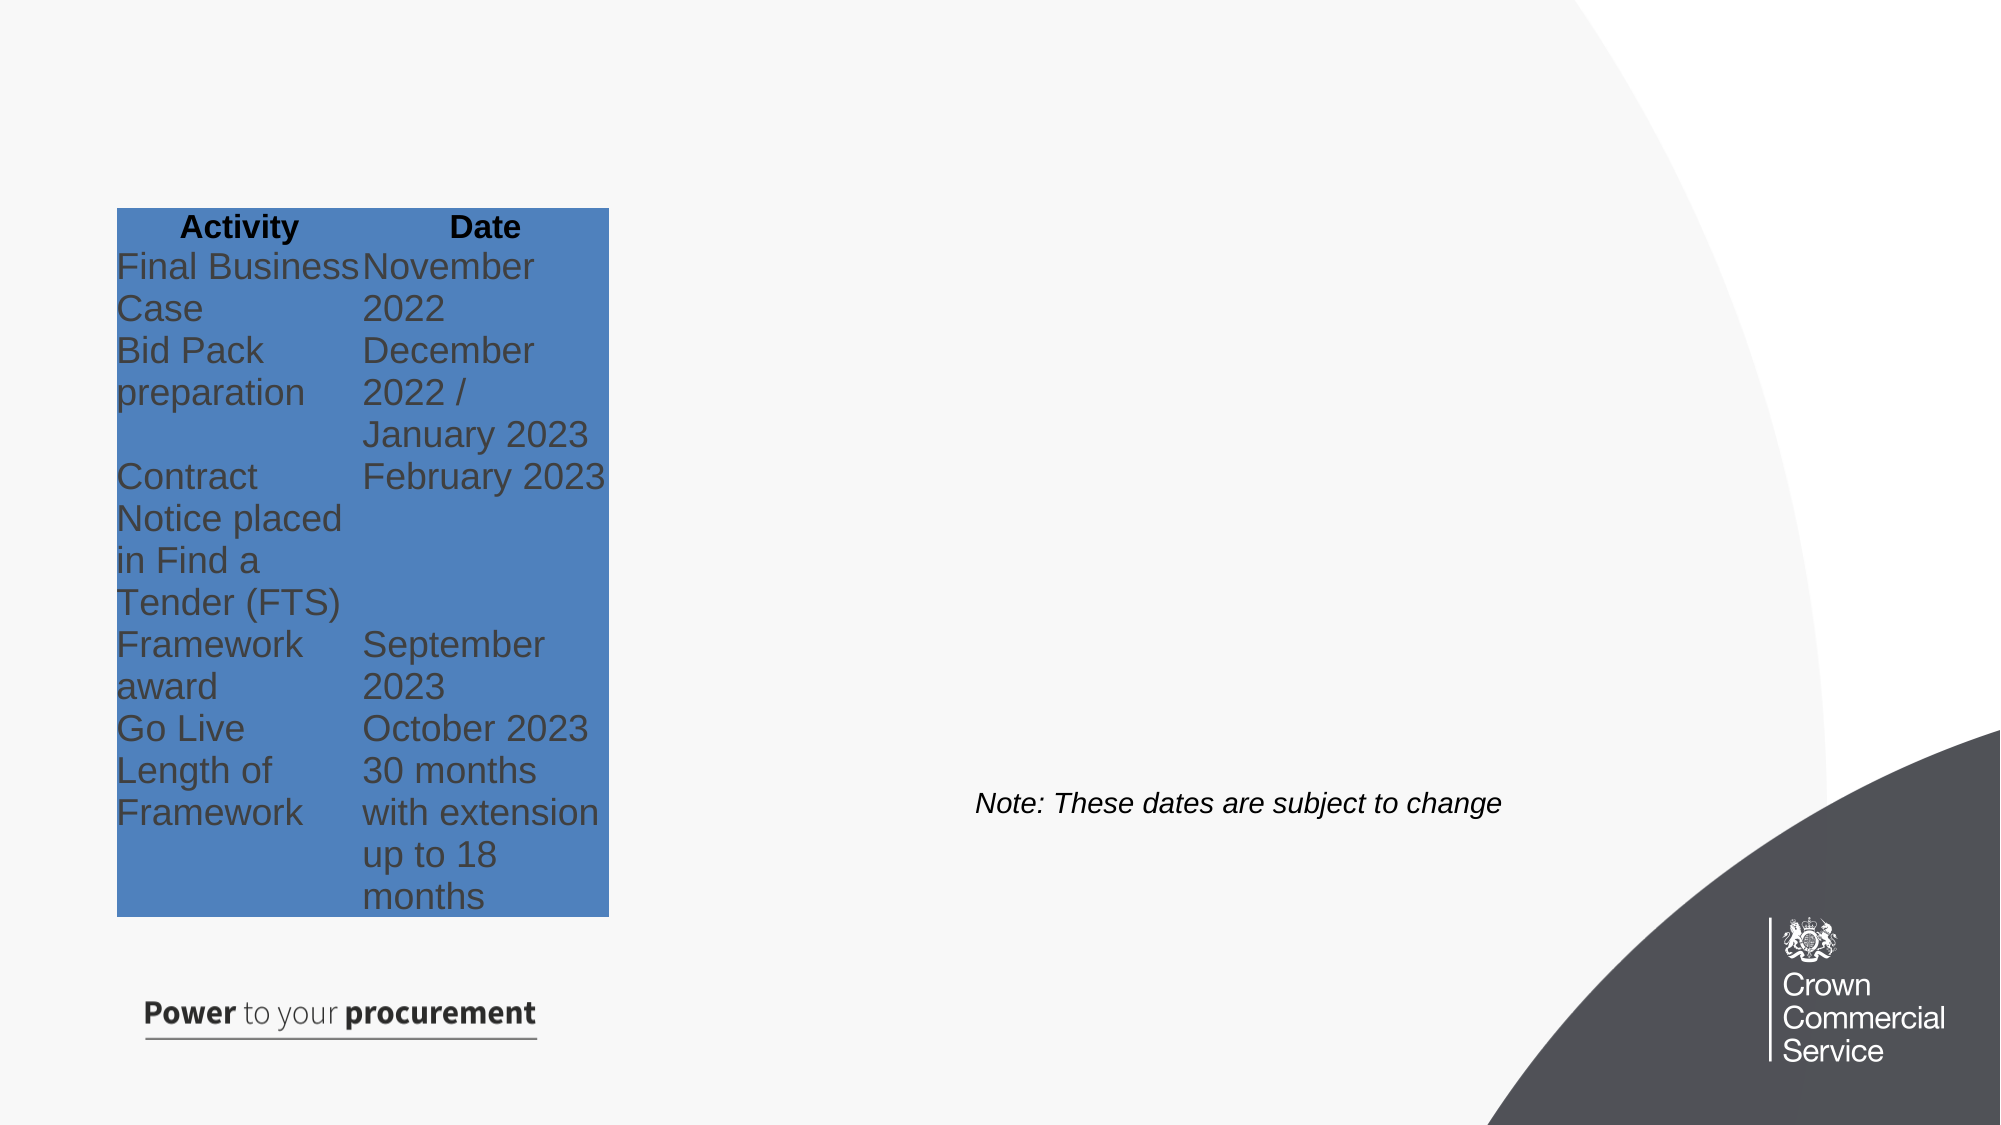

| Activity | Date |
| --- | --- |
| Final Business Case | November 2022 |
| Bid Pack preparation | December 2022 / January 2023 |
| Contract Notice placed in Find a Tender (FTS) | February 2023 |
| Framework award | September 2023 |
| Go Live | October 2023 |
| Length of Framework | 30 months with extension up to 18 months |
Note: These dates are subject to change